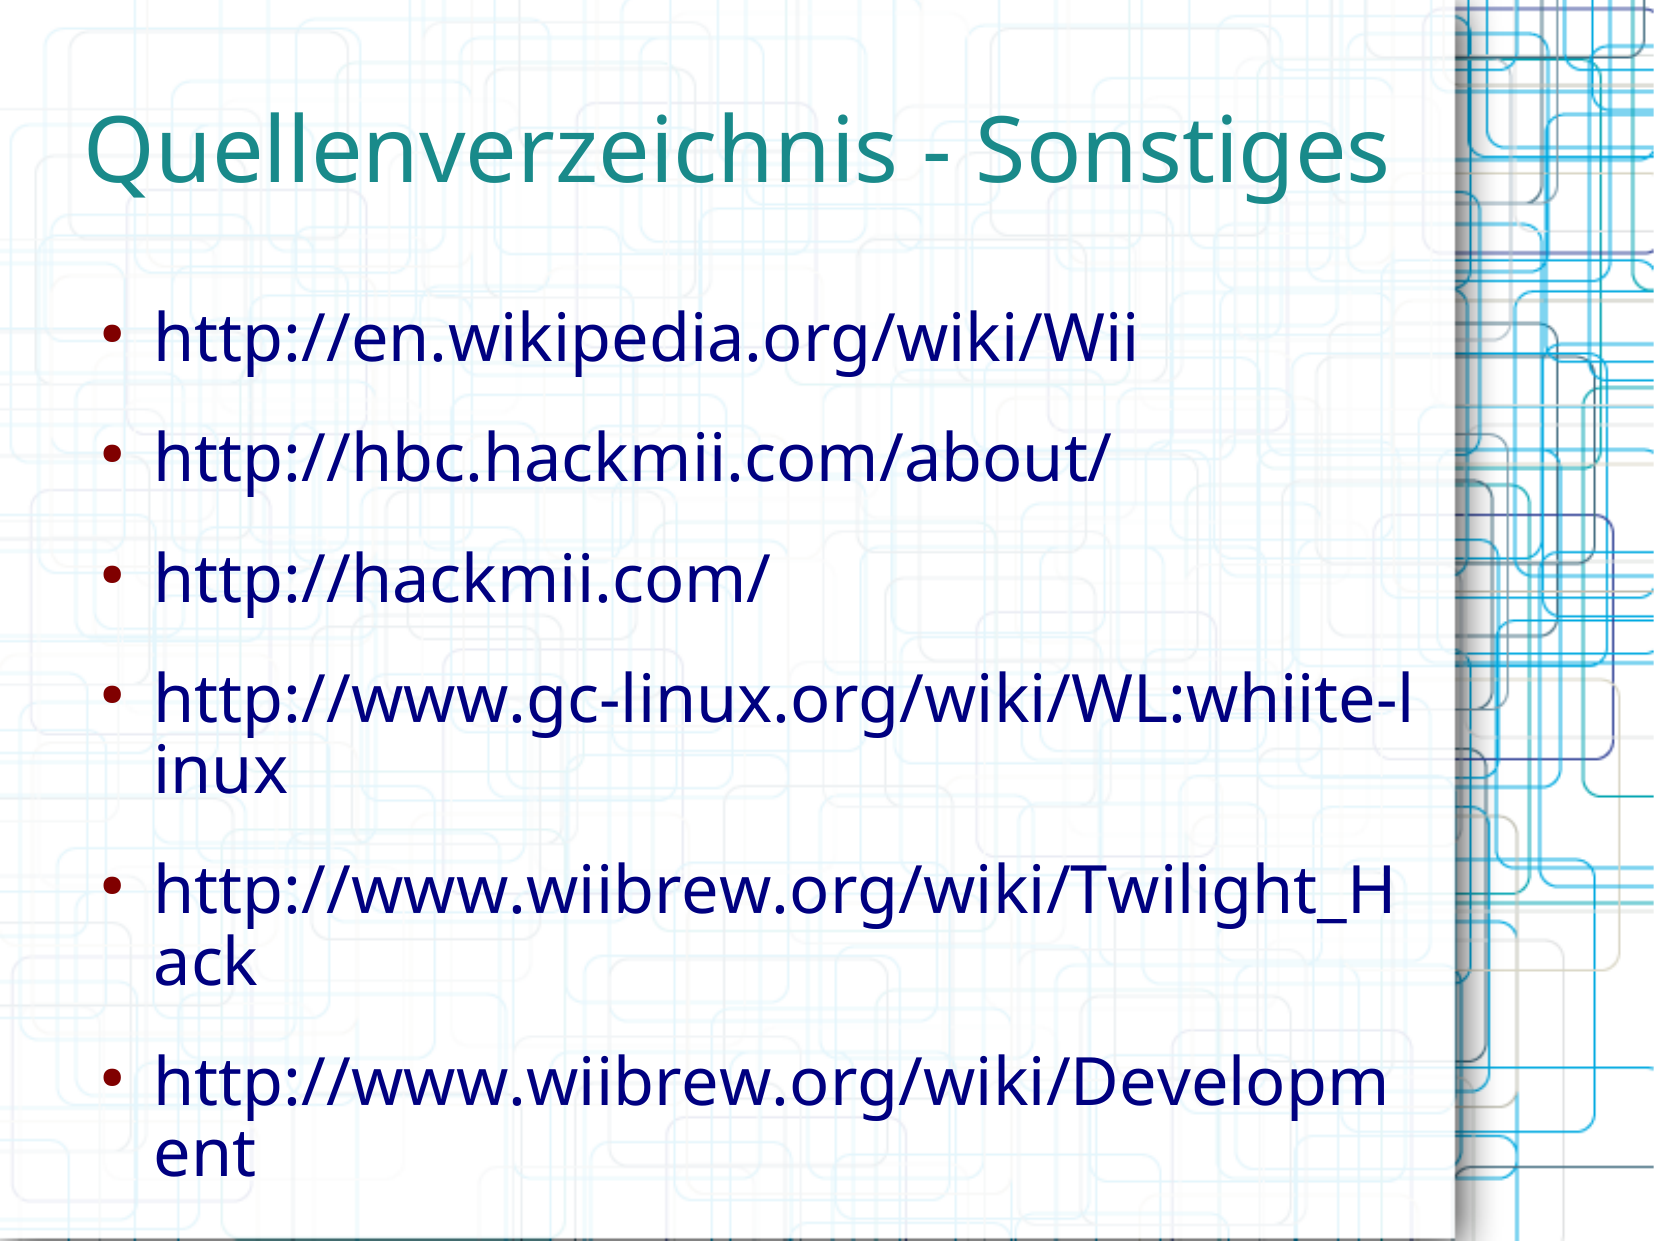

# Quellenverzeichnis - Sonstiges
http://en.wikipedia.org/wiki/Wii
http://hbc.hackmii.com/about/
http://hackmii.com/
http://www.gc-linux.org/wiki/WL:whiite-linux
http://www.wiibrew.org/wiki/Twilight_Hack
http://www.wiibrew.org/wiki/Development
http://www.wiibrew.org/wiki/DevkitPro
http://www.wiibrew.org/wiki/GeeXboX